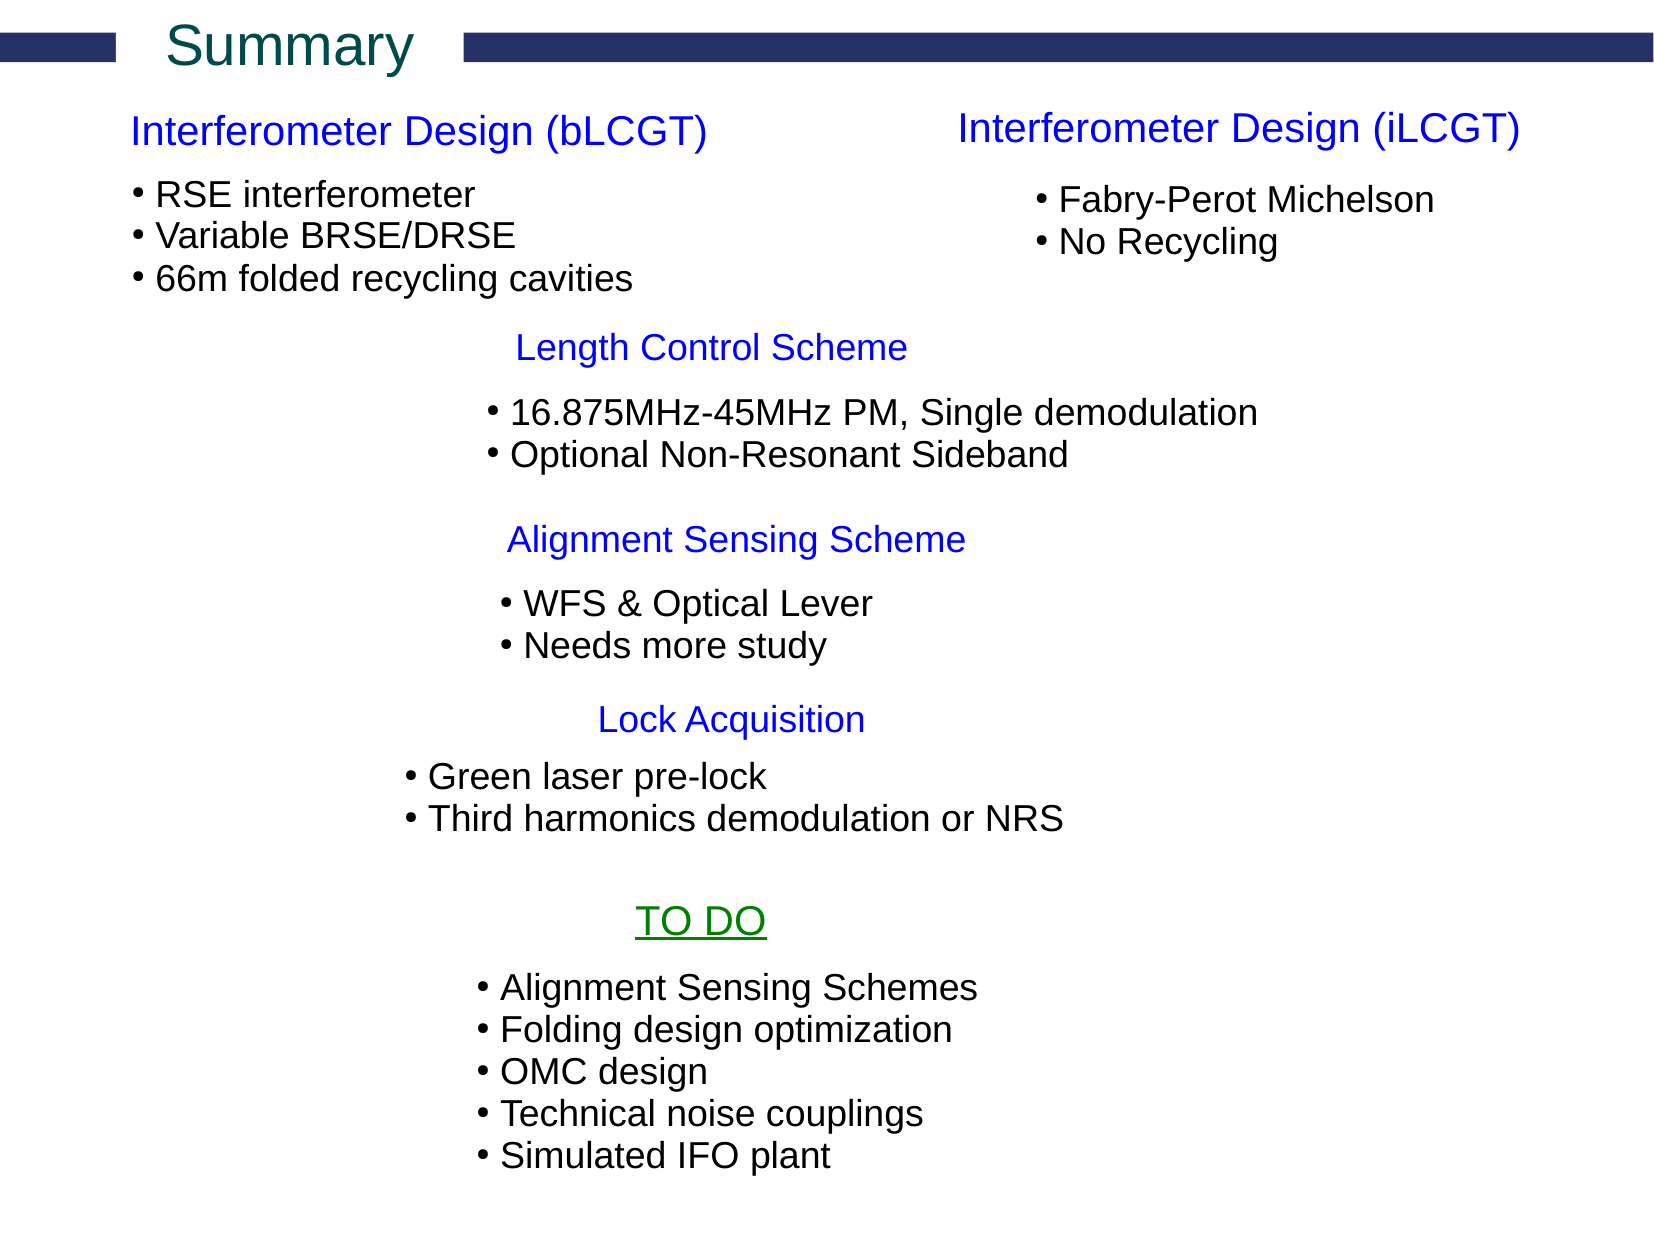

# Summary
Interferometer Design (iLCGT)
Interferometer Design (bLCGT)
 RSE interferometer
 Variable BRSE/DRSE
 66m folded recycling cavities
 Fabry-Perot Michelson
 No Recycling
Length Control Scheme
 16.875MHz-45MHz PM, Single demodulation
 Optional Non-Resonant Sideband
Alignment Sensing Scheme
 WFS & Optical Lever
 Needs more study
Lock Acquisition
 Green laser pre-lock
 Third harmonics demodulation or NRS
TO DO
 Alignment Sensing Schemes
 Folding design optimization
 OMC design
 Technical noise couplings
 Simulated IFO plant